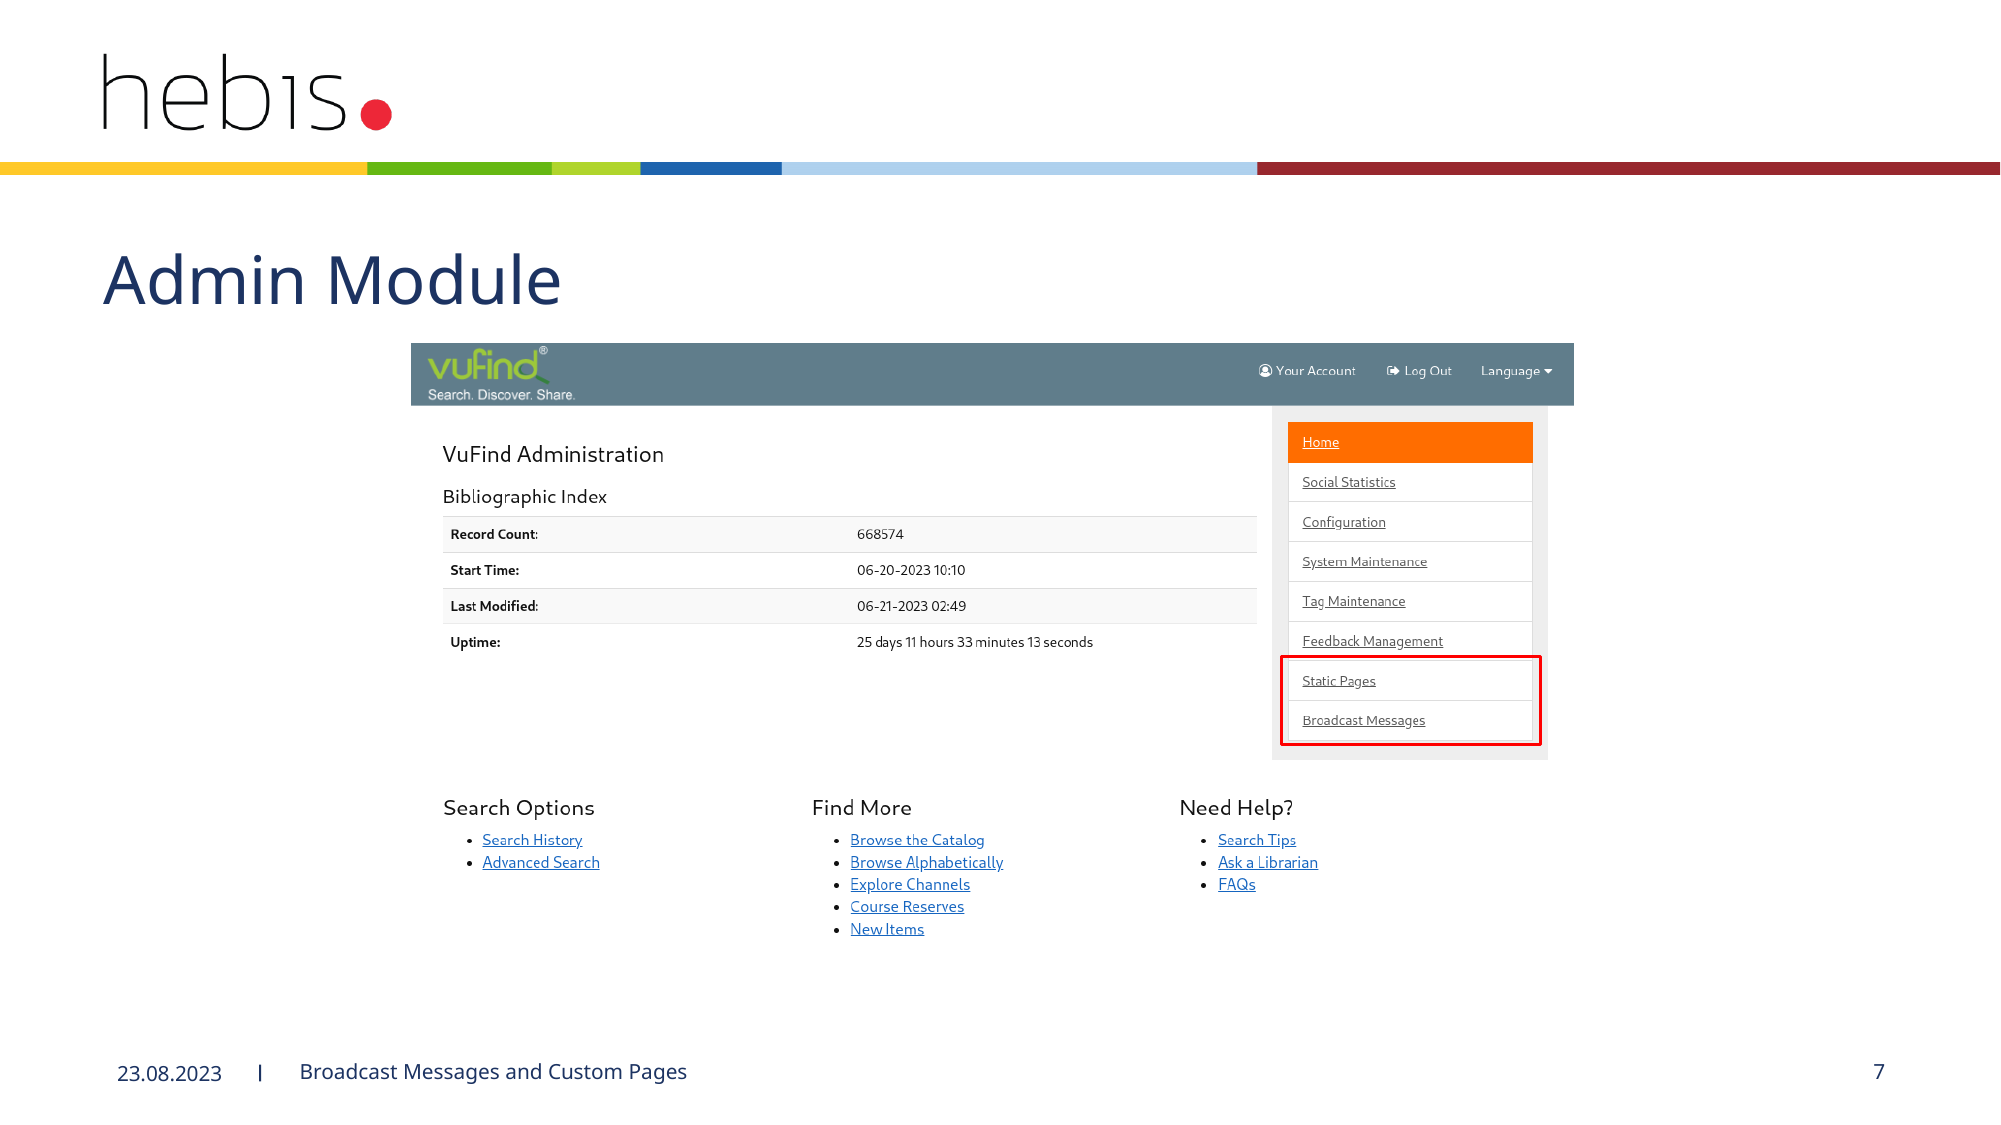

# Admin Module
23.08.2023
Broadcast Messages and Custom Pages
7